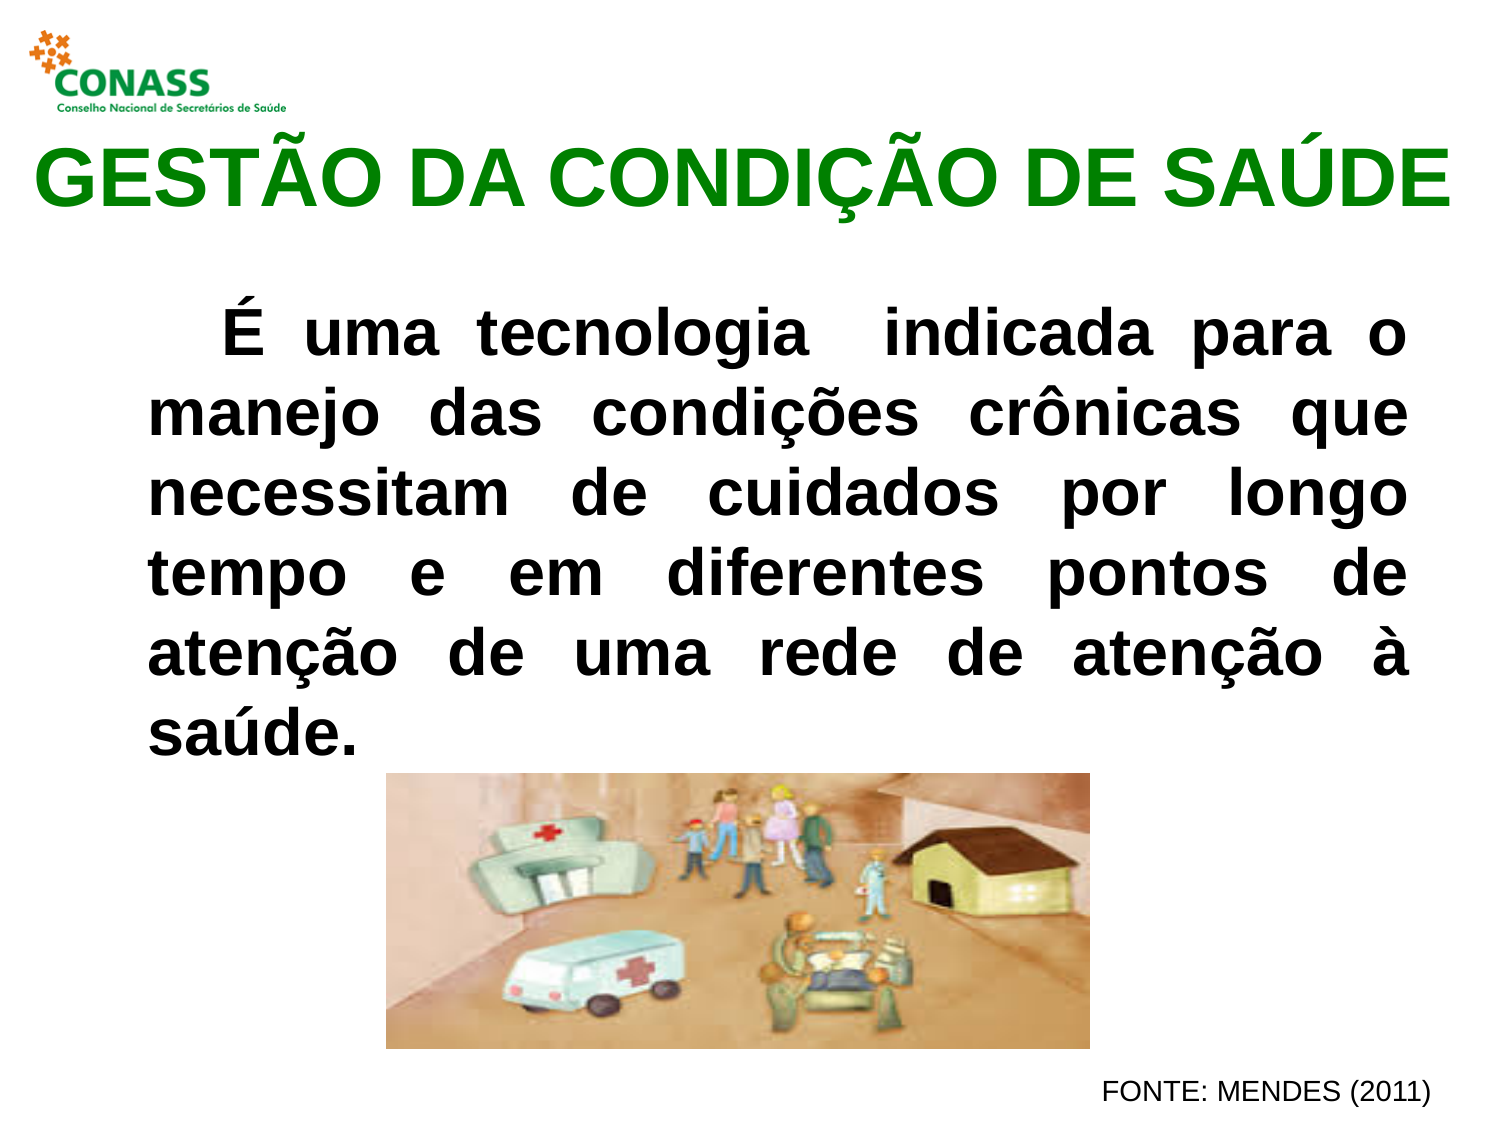

# GESTÃO DA CONDIÇÃO DE SAÚDE
 É uma tecnologia indicada para o manejo das condições crônicas que necessitam de cuidados por longo tempo e em diferentes pontos de atenção de uma rede de atenção à saúde.
FONTE: MENDES (2011)